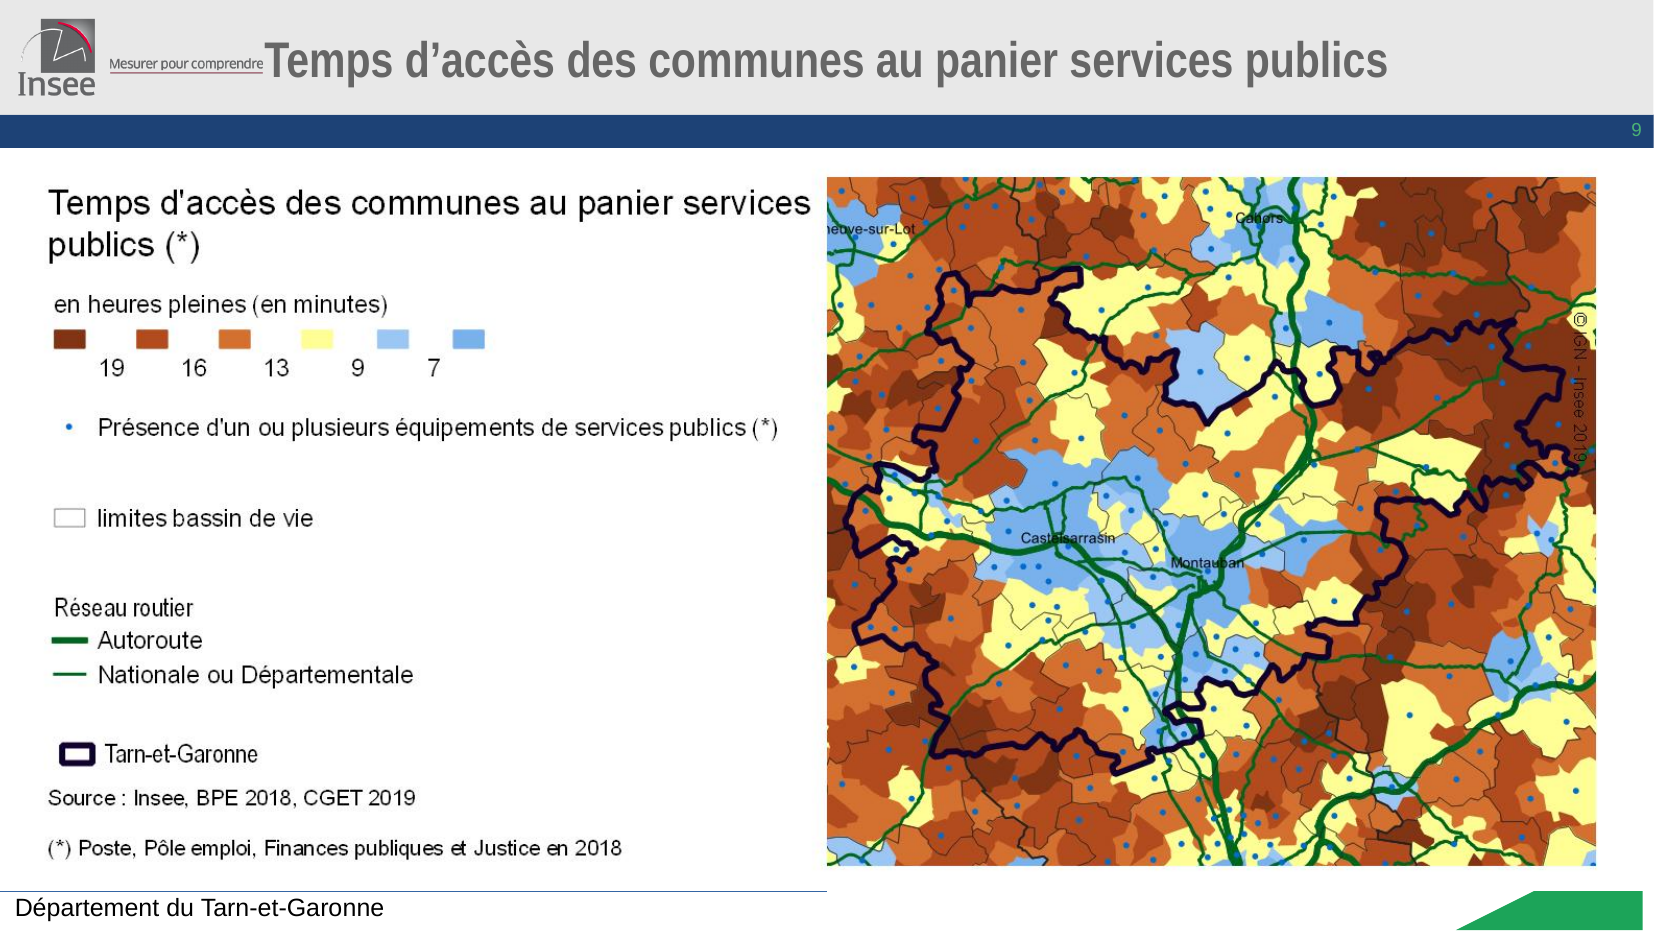

# Temps d’accès des communes au panier services publics
9